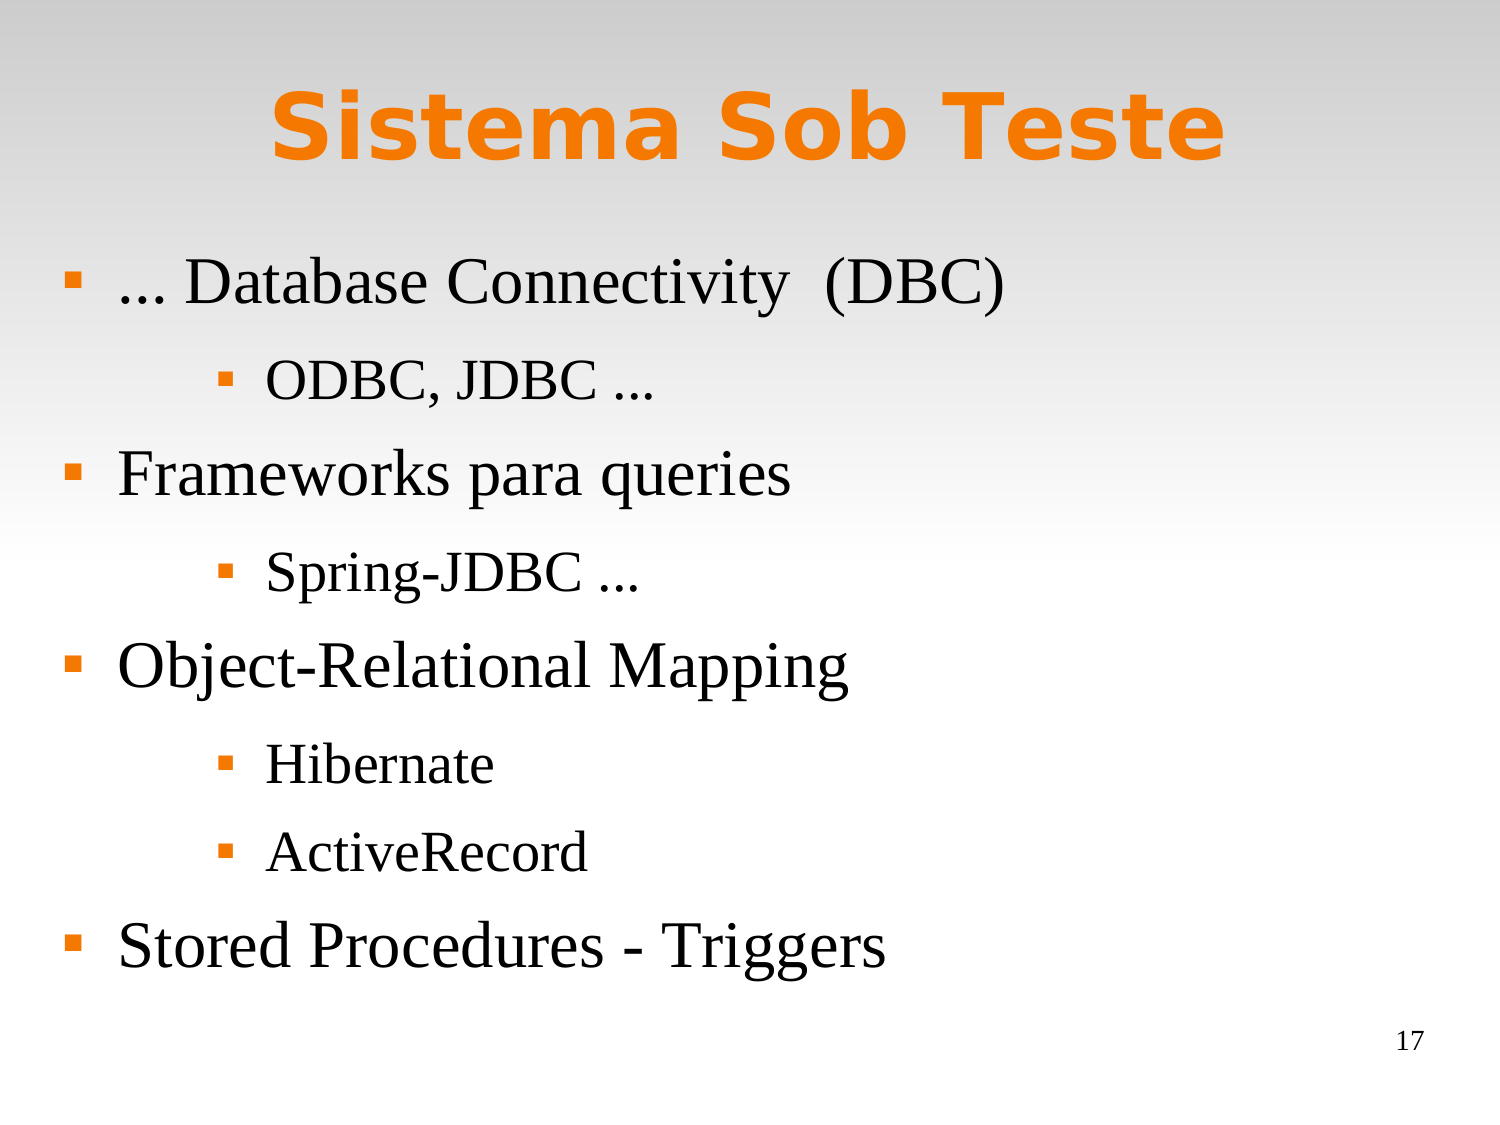

# Sistema Sob Teste
... Database Connectivity (DBC)‏
ODBC, JDBC ...
Frameworks para queries
Spring-JDBC ...
Object-Relational Mapping
Hibernate
ActiveRecord
Stored Procedures - Triggers
17